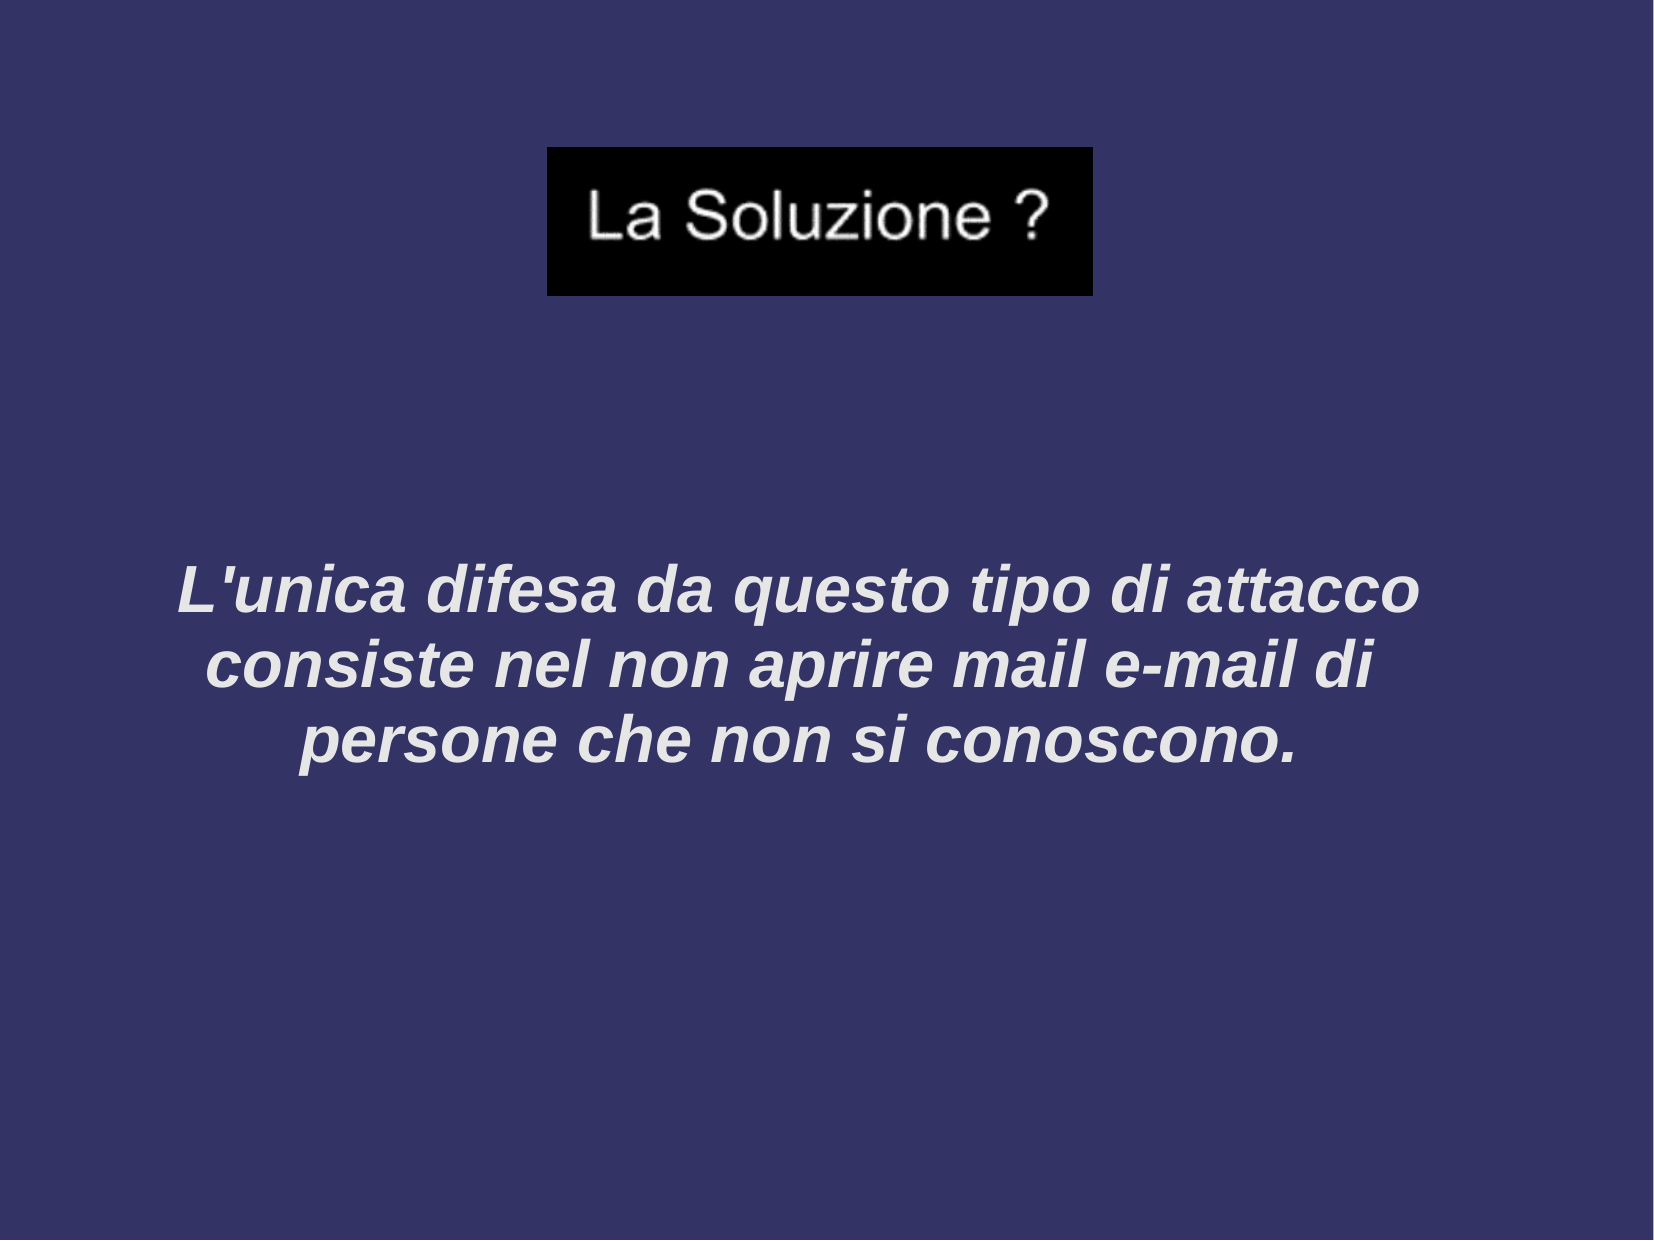

# L'unica difesa da questo tipo di attacco consiste nel non aprire mail e-mail di persone che non si conoscono.